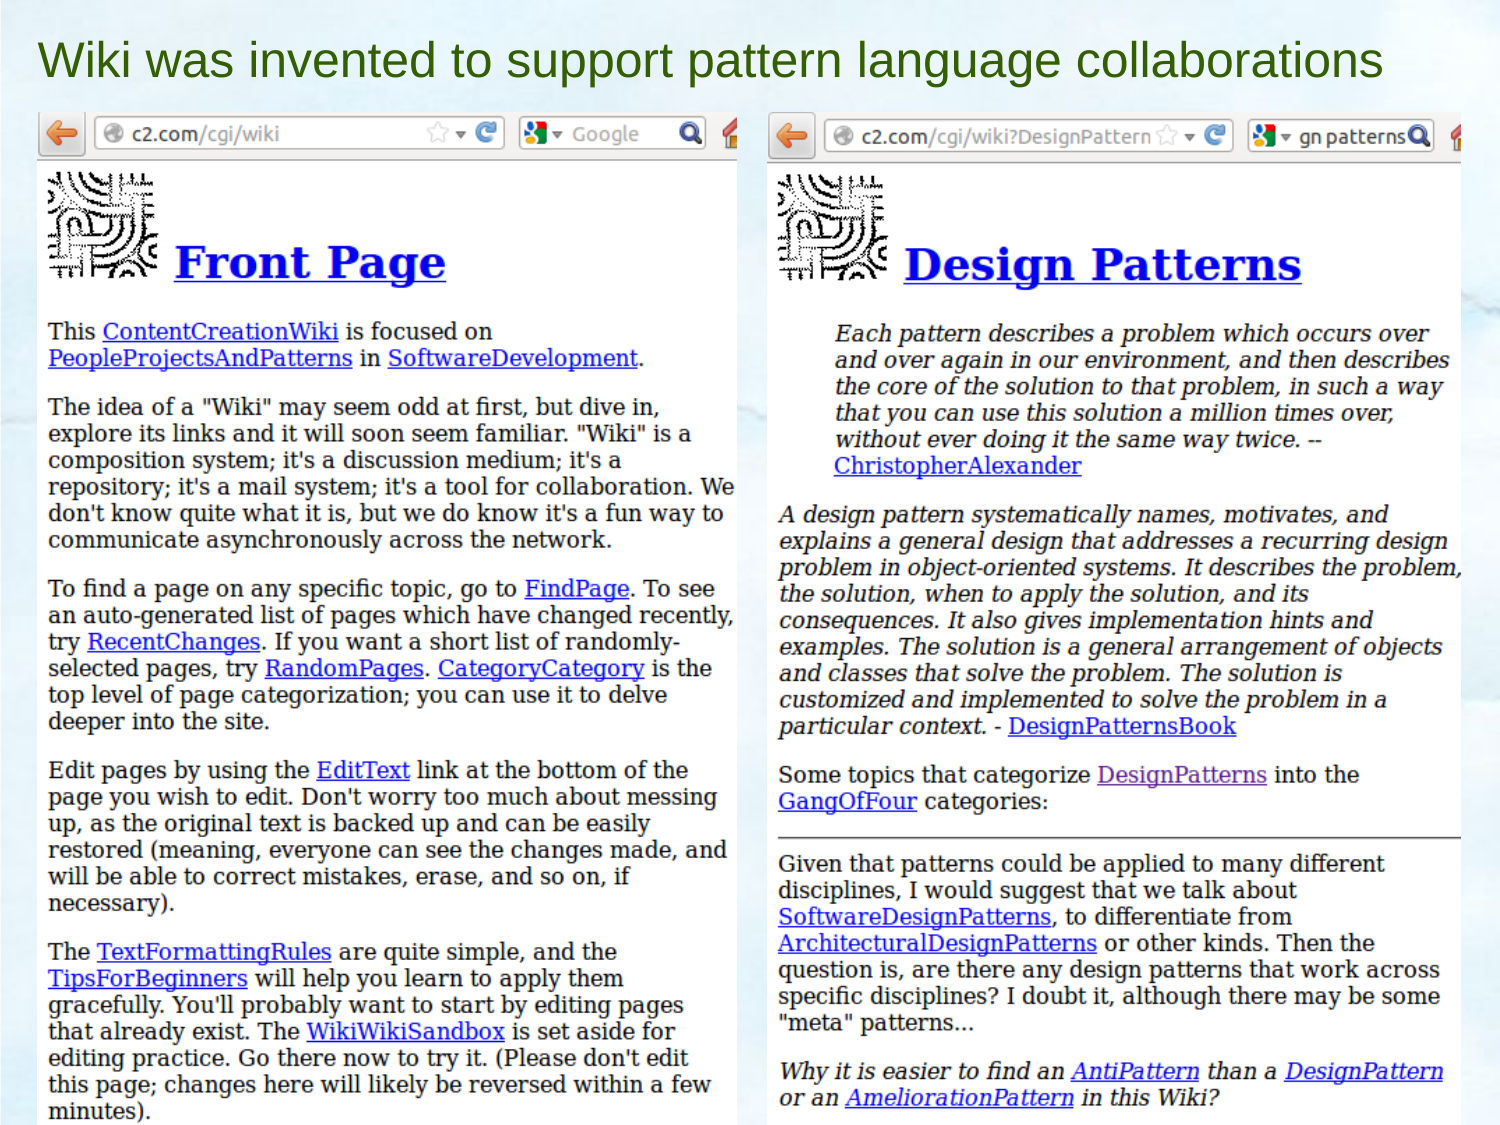

# Wiki was invented to support pattern language collaborations
Incubating Service Systems Thinking
June 2014
47